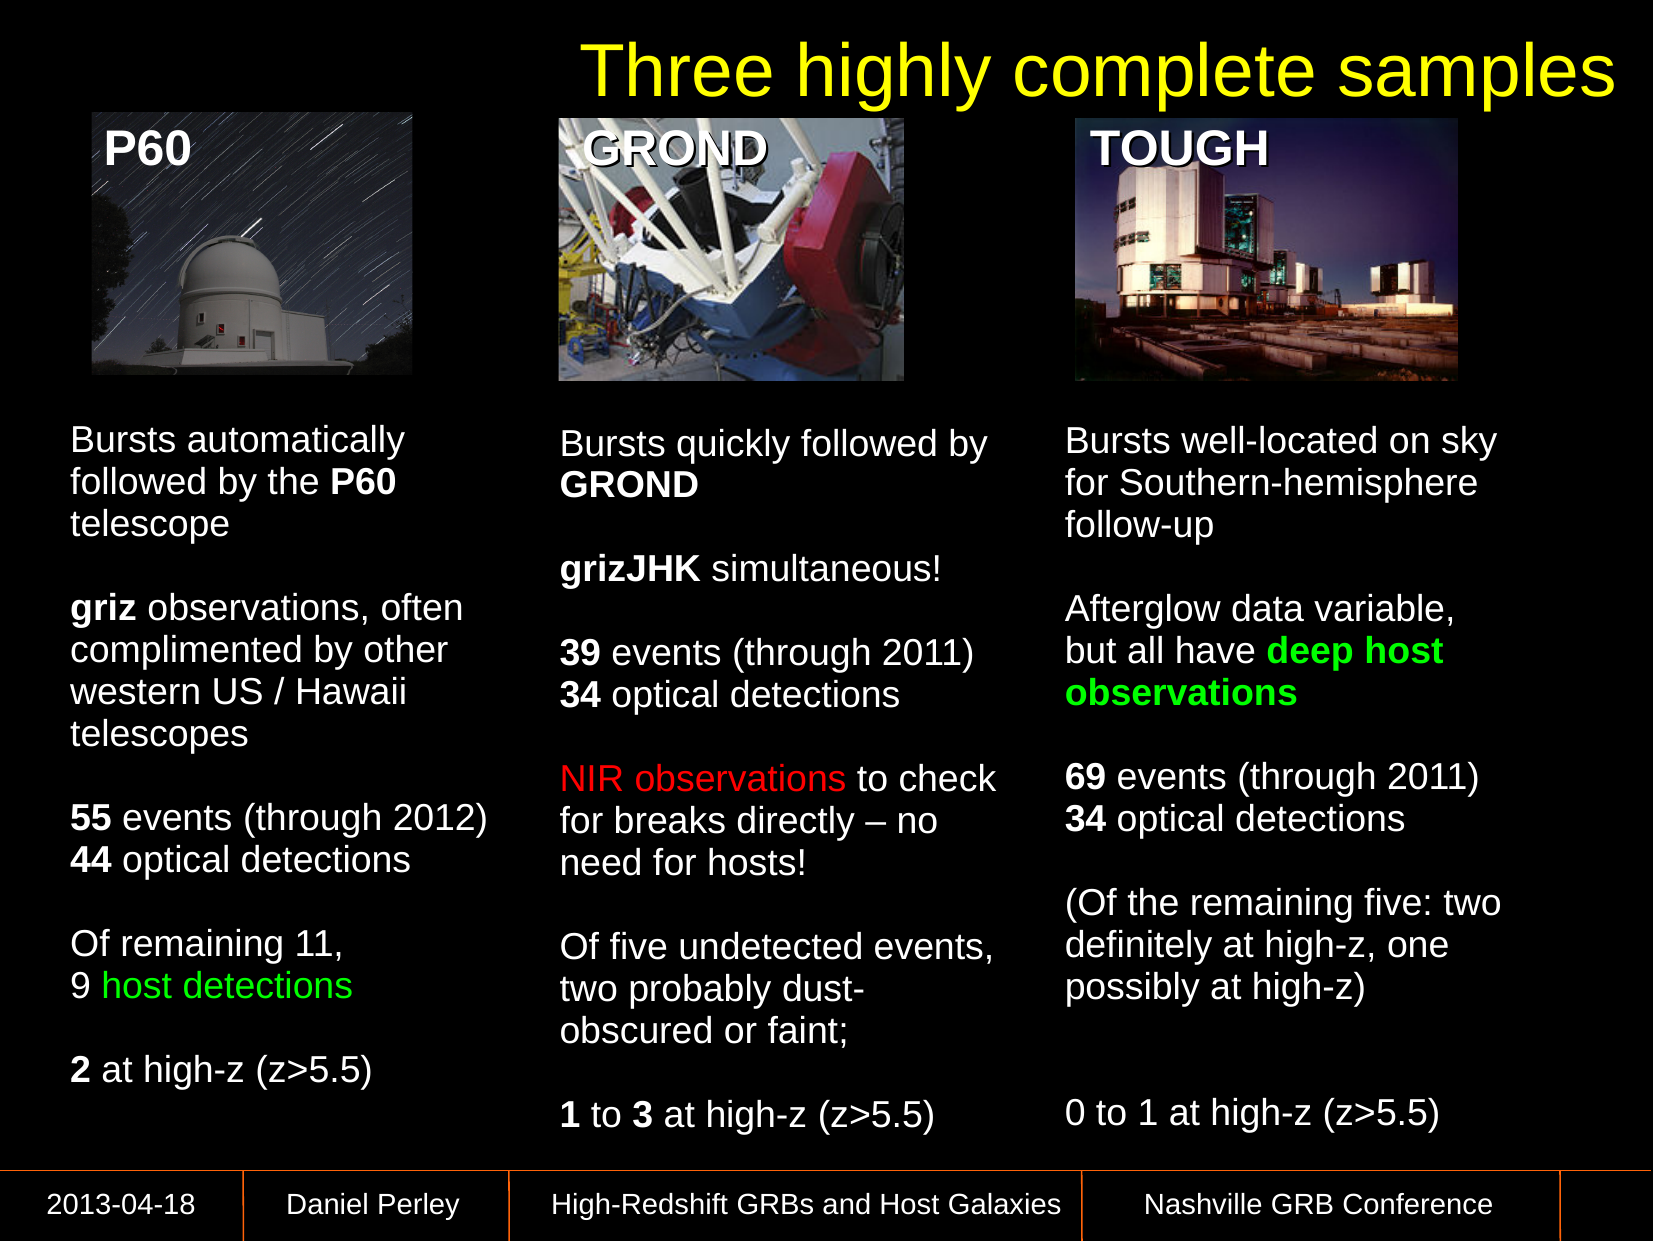

# Three highly complete samples
P60
GROND
TOUGH
Bursts automatically followed by the P60 telescope
griz observations, often complimented by other western US / Hawaii telescopes
55 events (through 2012) 44 optical detections
Of remaining 11,
9 host detections
2 at high-z (z>5.5)
Bursts well-located on sky for Southern-hemisphere follow-up
Afterglow data variable, but all have deep host observations
69 events (through 2011)
34 optical detections
(Of the remaining five: two definitely at high-z, one possibly at high-z)
0 to 1 at high-z (z>5.5)
Bursts quickly followed by GROND
grizJHK simultaneous!
39 events (through 2011)
34 optical detections
NIR observations to check for breaks directly – no need for hosts!
Of five undetected events, two probably dust-obscured or faint;
1 to 3 at high-z (z>5.5)